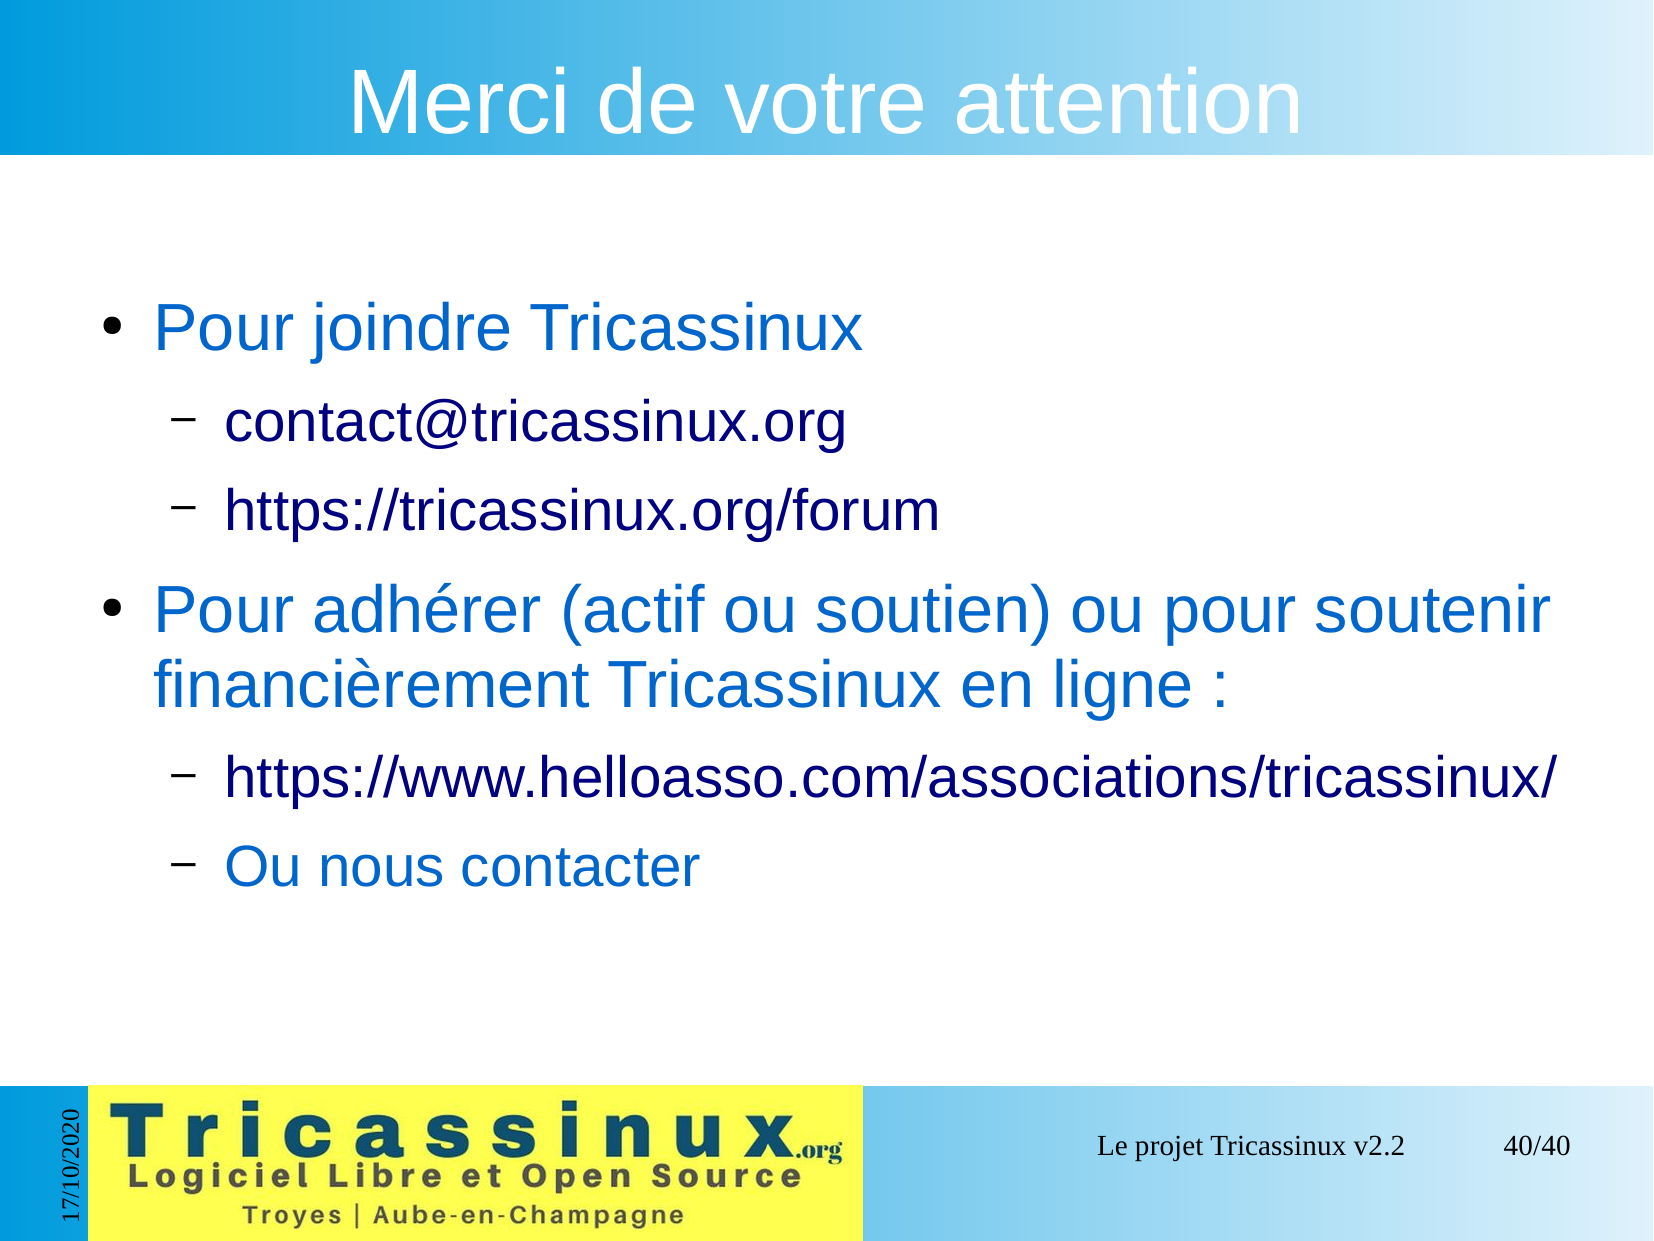

# Merci de votre attention
Pour joindre Tricassinux
contact@tricassinux.org
https://tricassinux.org/forum
Pour adhérer (actif ou soutien) ou pour soutenir financièrement Tricassinux en ligne :
https://www.helloasso.com/associations/tricassinux/
Ou nous contacter
17/10/2020
40